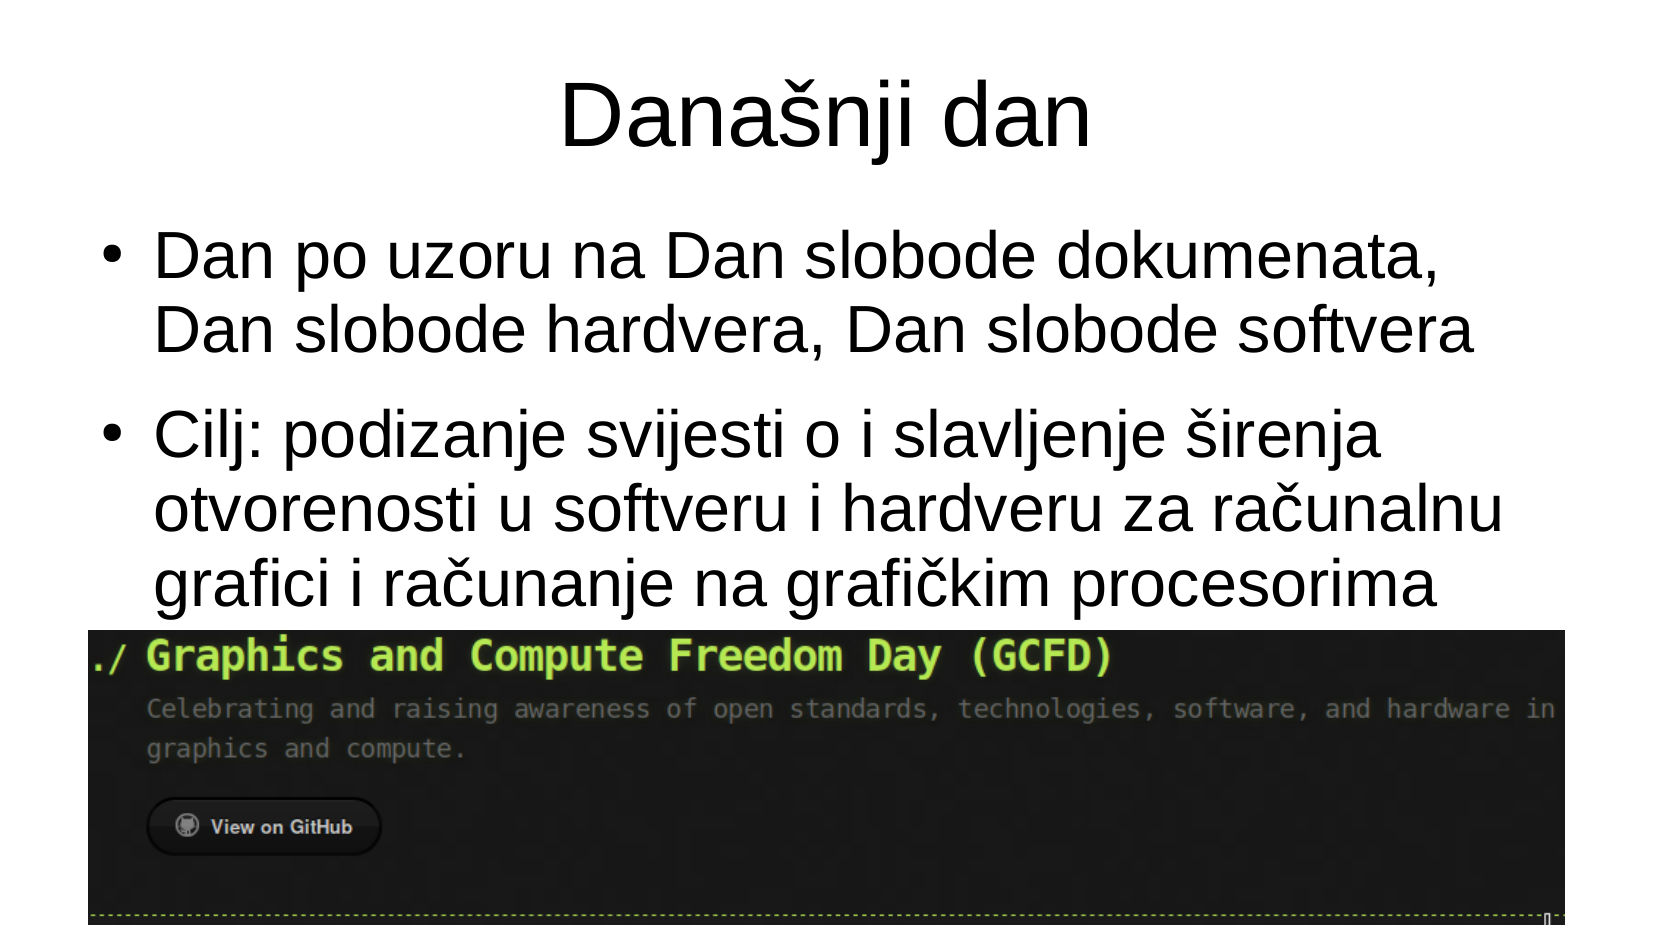

# Današnji dan
Dan po uzoru na Dan slobode dokumenata, Dan slobode hardvera, Dan slobode softvera
Cilj: podizanje svijesti o i slavljenje širenja otvorenosti u softveru i hardveru za računalnu grafici i računanje na grafičkim procesorima